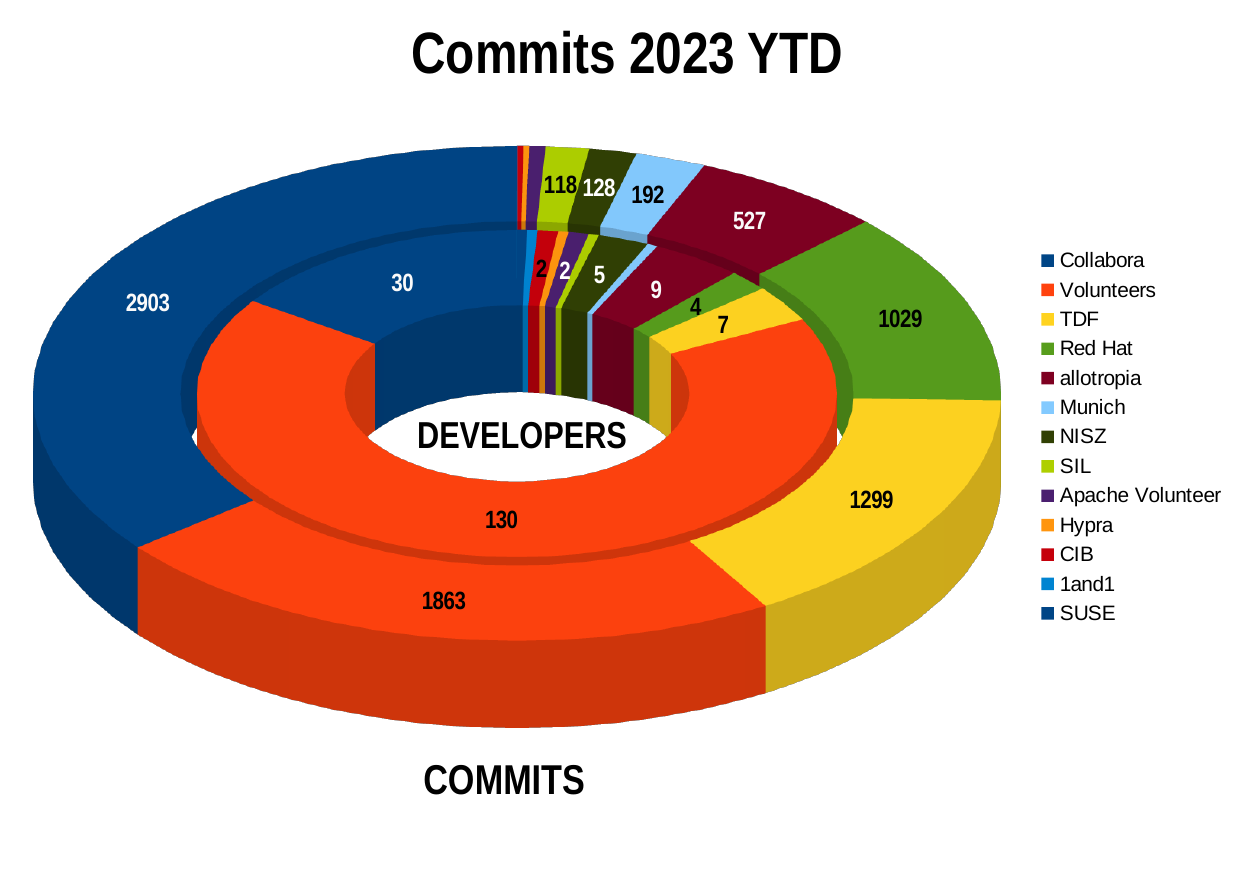

### Chart
| Category | Commits | Authors |
|---|---|---|
| Collabora | 2903.0 | 30.0 |
| Volunteers | 1863.0 | 130.0 |
| TDF | 1299.0 | 7.0 |
| Red Hat | 1029.0 | 4.0 |
| allotropia | 527.0 | 9.0 |
| Munich | 192.0 | 1.0 |
| NISZ | 128.0 | 5.0 |
| SIL | 118.0 | 1.0 |
| Apache Volunteer | 44.0 | 2.0 |
| Hypra | 16.0 | 1.0 |
| CIB | 15.0 | 2.0 |
| 1and1 | 1.0 | 1.0 |
| SUSE | 1.0 | 1.0 |Commits 2023 YTD
DEVELOPERS
COMMITS